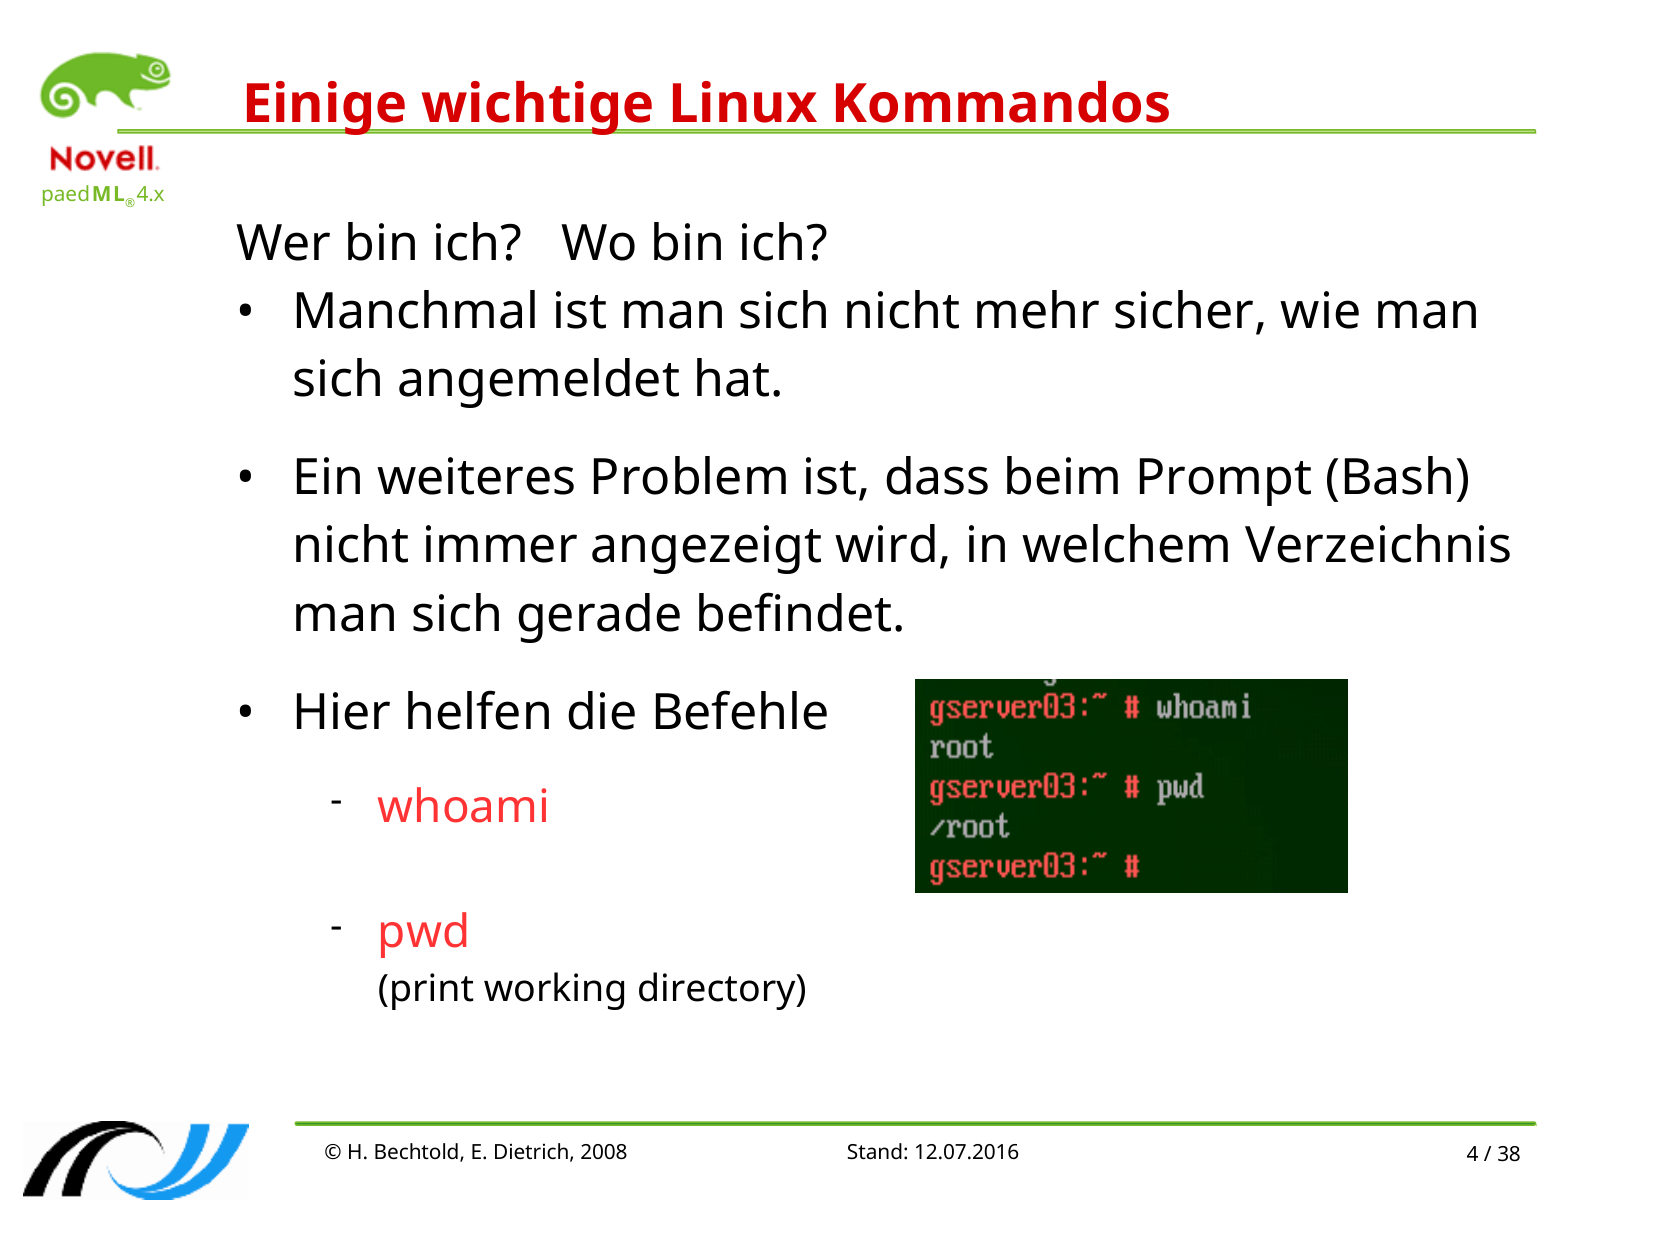

# Einige wichtige Linux Kommandos
Wer bin ich? Wo bin ich?
Manchmal ist man sich nicht mehr sicher, wie man sich angemeldet hat.
Ein weiteres Problem ist, dass beim Prompt (Bash) nicht immer angezeigt wird, in welchem Verzeichnis man sich gerade befindet.
Hier helfen die Befehle
whoami
pwd
(print working directory)
© H. Bechtold, E. Dietrich, 2008
12.07.2016
4